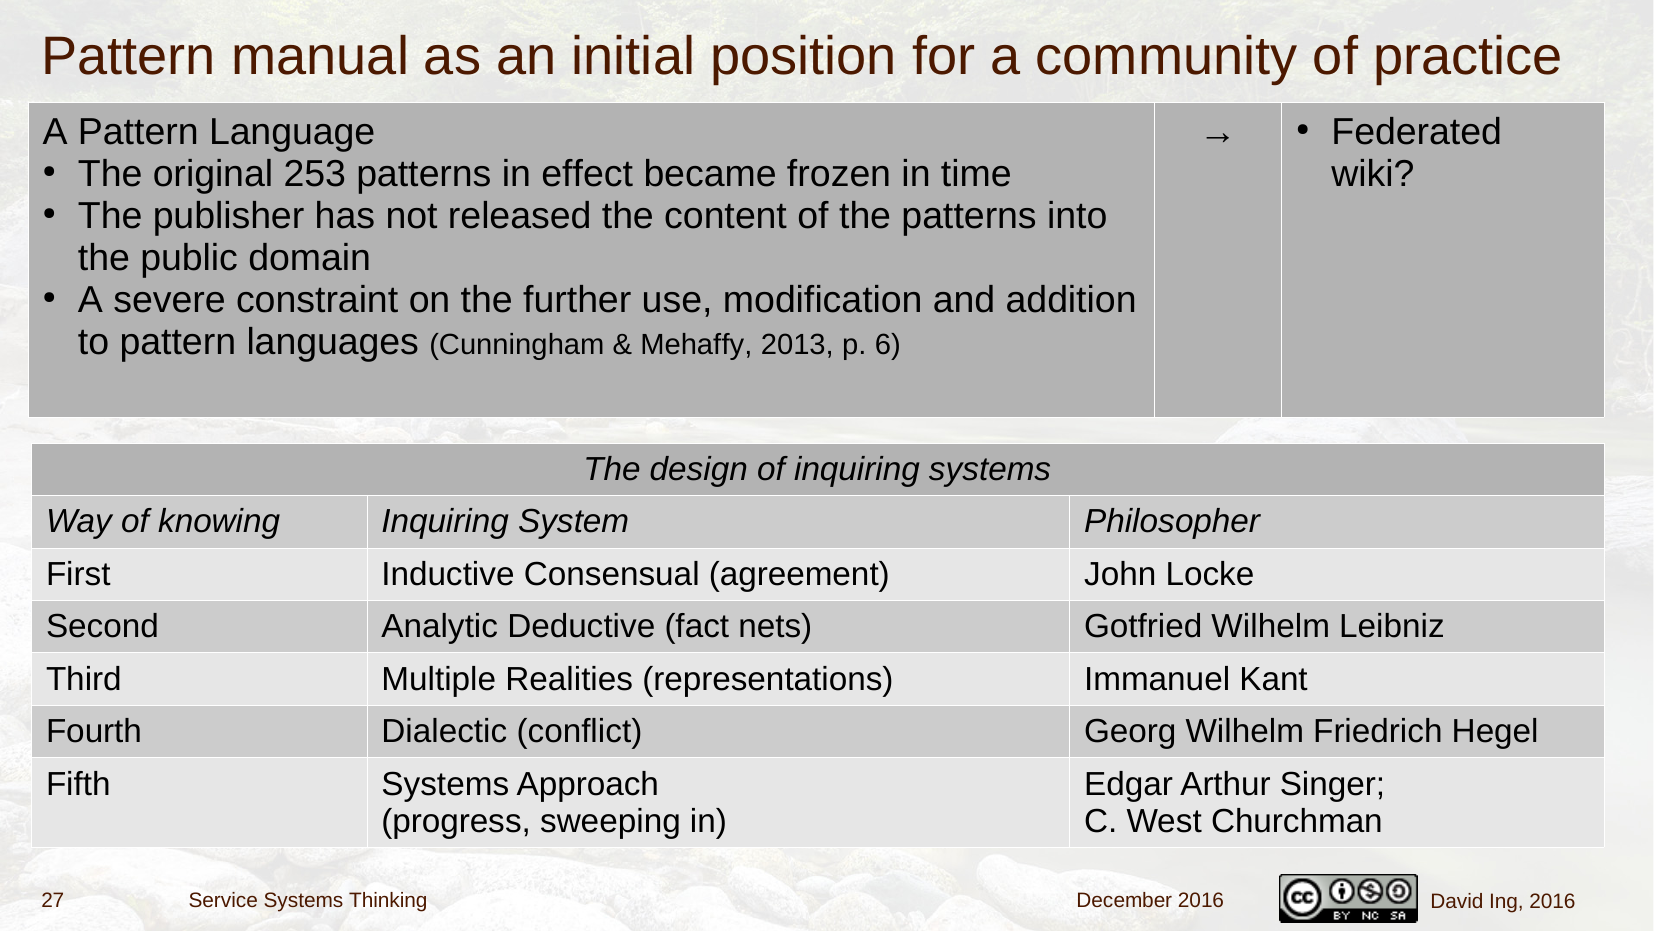

# Pattern manual as an initial position for a community of practice
| A Pattern Language The original 253 patterns in effect became frozen in time The publisher has not released the content of the patterns into the public domain A severe constraint on the further use, modification and addition to pattern languages (Cunningham & Mehaffy, 2013, p. 6) | → | Federated wiki? |
| --- | --- | --- |
| The design of inquiring systems | | |
| --- | --- | --- |
| Way of knowing | Inquiring System | Philosopher |
| First | Inductive Consensual (agreement) | John Locke |
| Second | Analytic Deductive (fact nets) | Gotfried Wilhelm Leibniz |
| Third | Multiple Realities (representations) | Immanuel Kant |
| Fourth | Dialectic (conflict) | Georg Wilhelm Friedrich Hegel |
| Fifth | Systems Approach (progress, sweeping in) | Edgar Arthur Singer; C. West Churchman |
Service Systems Thinking
December 2016
27